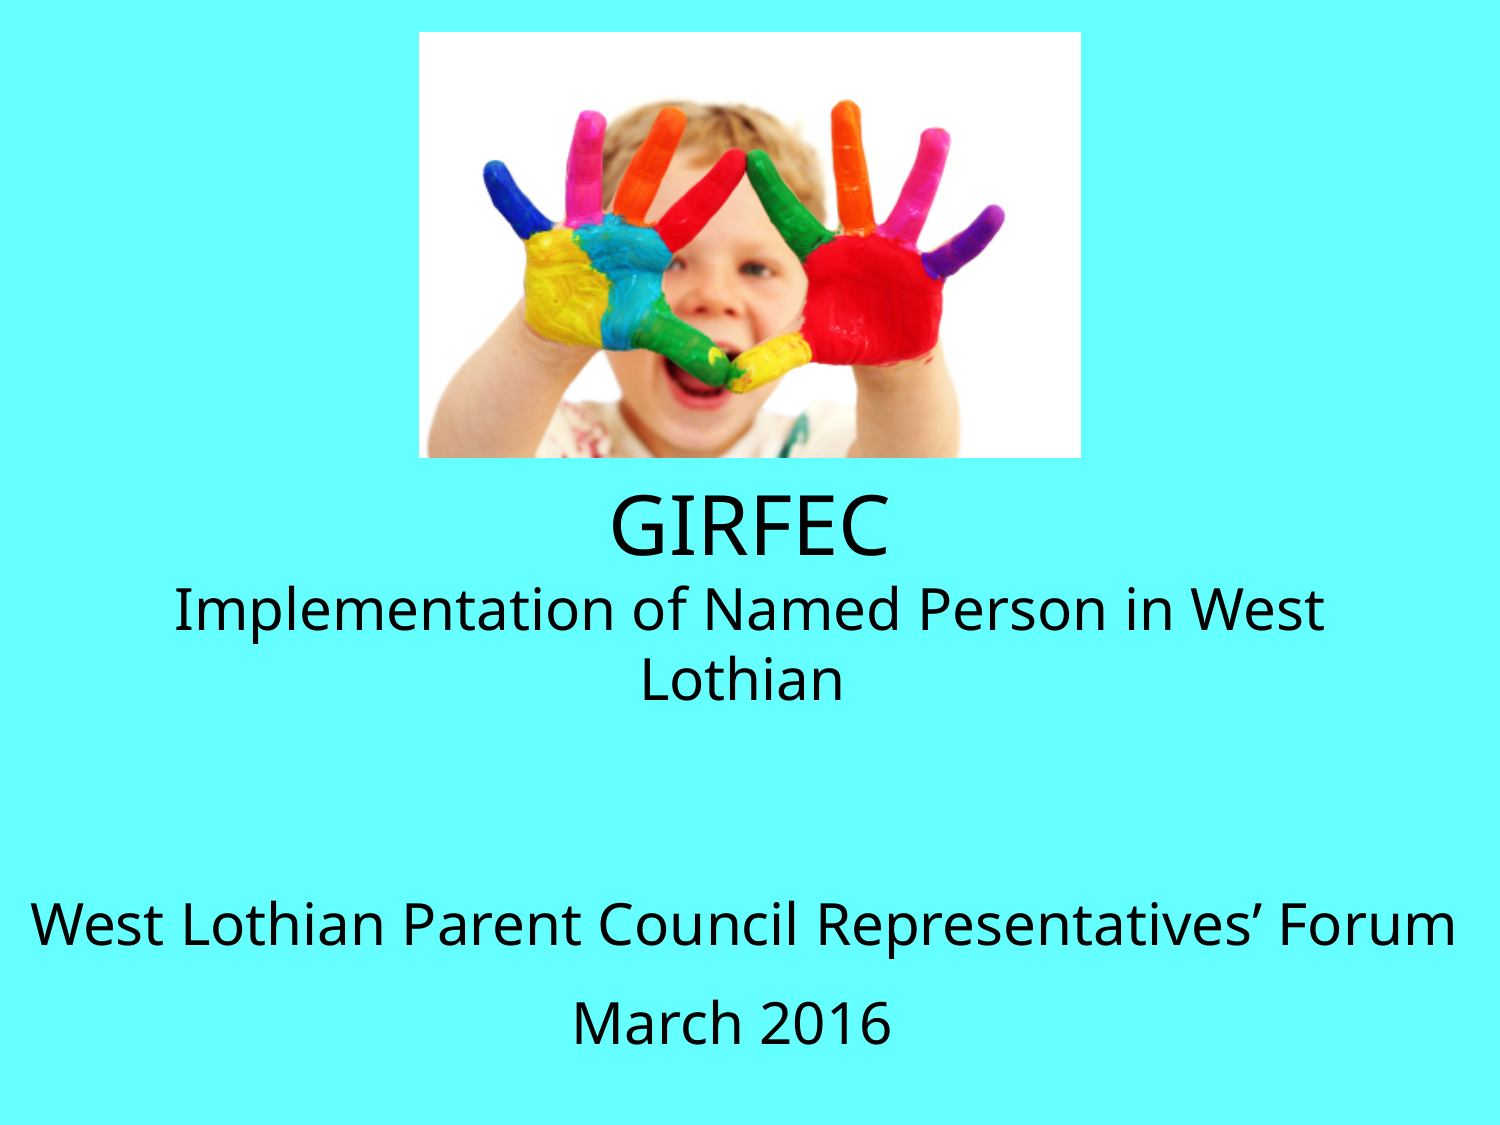

# GIRFEC Implementation of Named Person in West Lothian
 West Lothian Parent Council Representatives’ Forum
March 2016